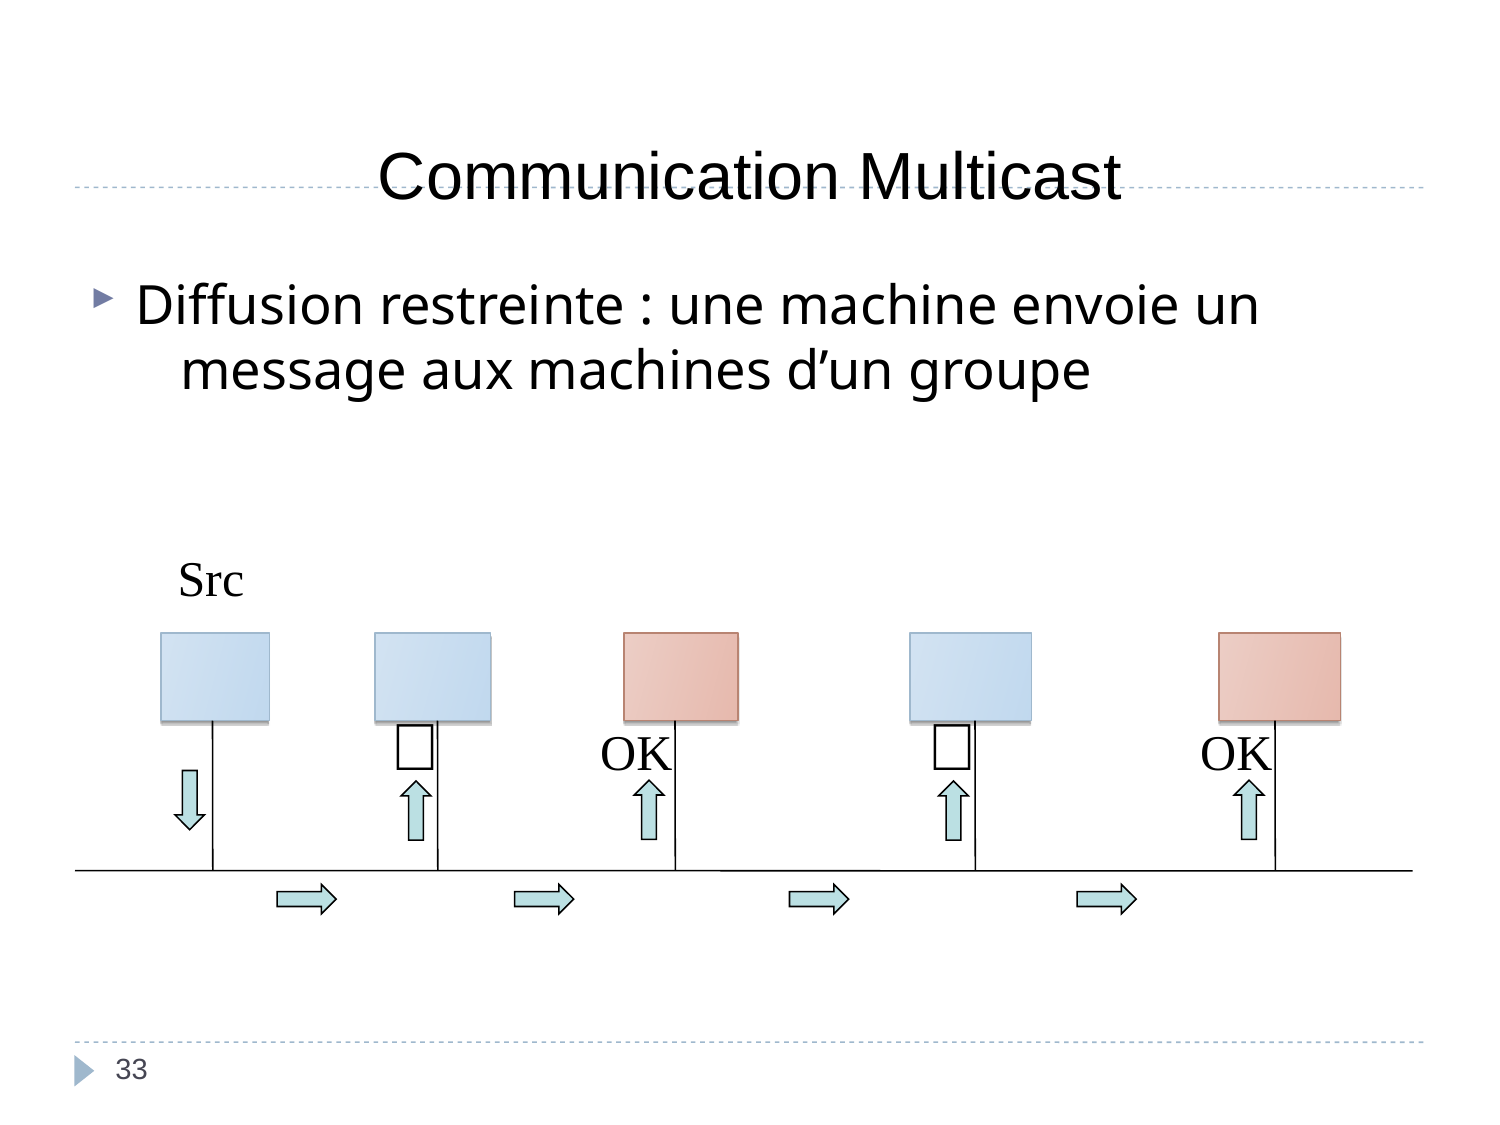

Communication Multicast
# Diffusion restreinte : une machine envoie un message aux machines d’un groupe
Src


OK
OK
32